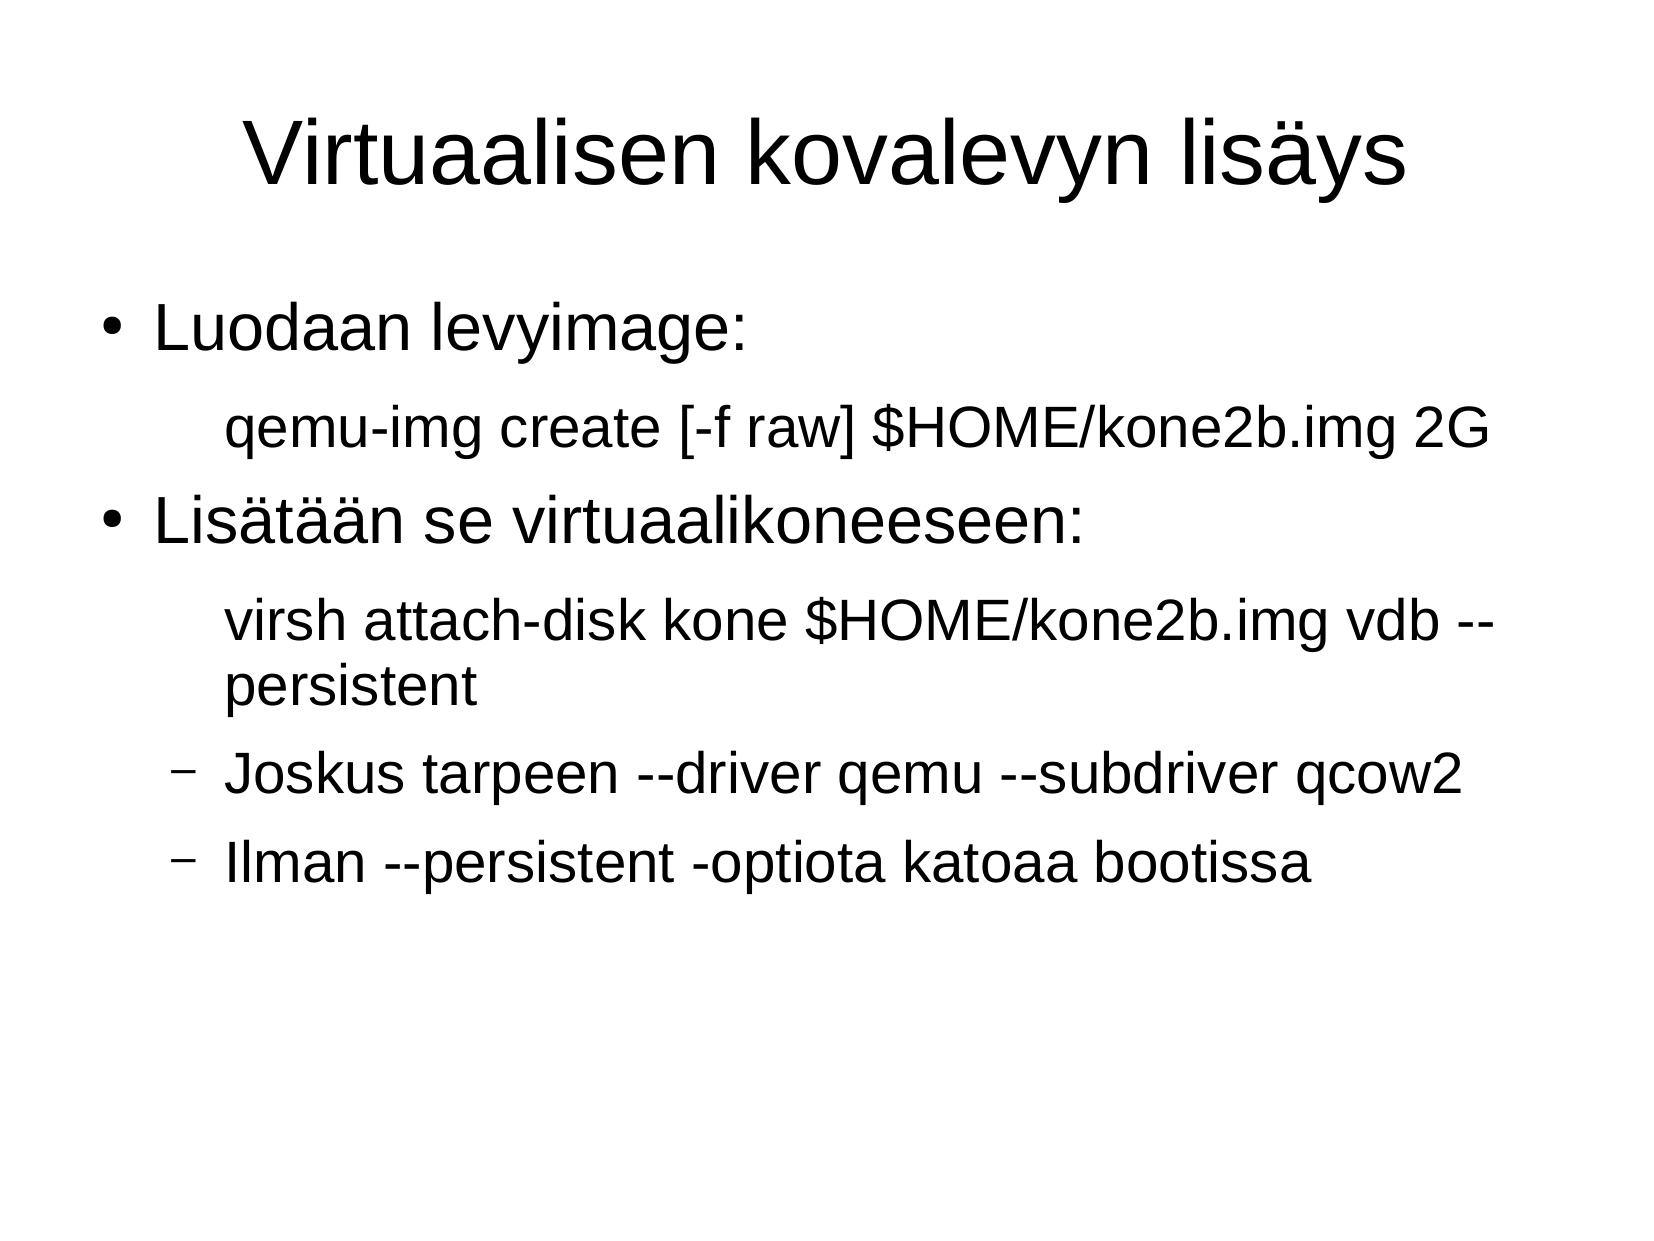

# Virtuaalisen kovalevyn lisäys
Luodaan levyimage:
qemu-img create [-f raw] $HOME/kone2b.img 2G
Lisätään se virtuaalikoneeseen:
virsh attach-disk kone $HOME/kone2b.img vdb --persistent
Joskus tarpeen --driver qemu --subdriver qcow2
Ilman --persistent -optiota katoaa bootissa